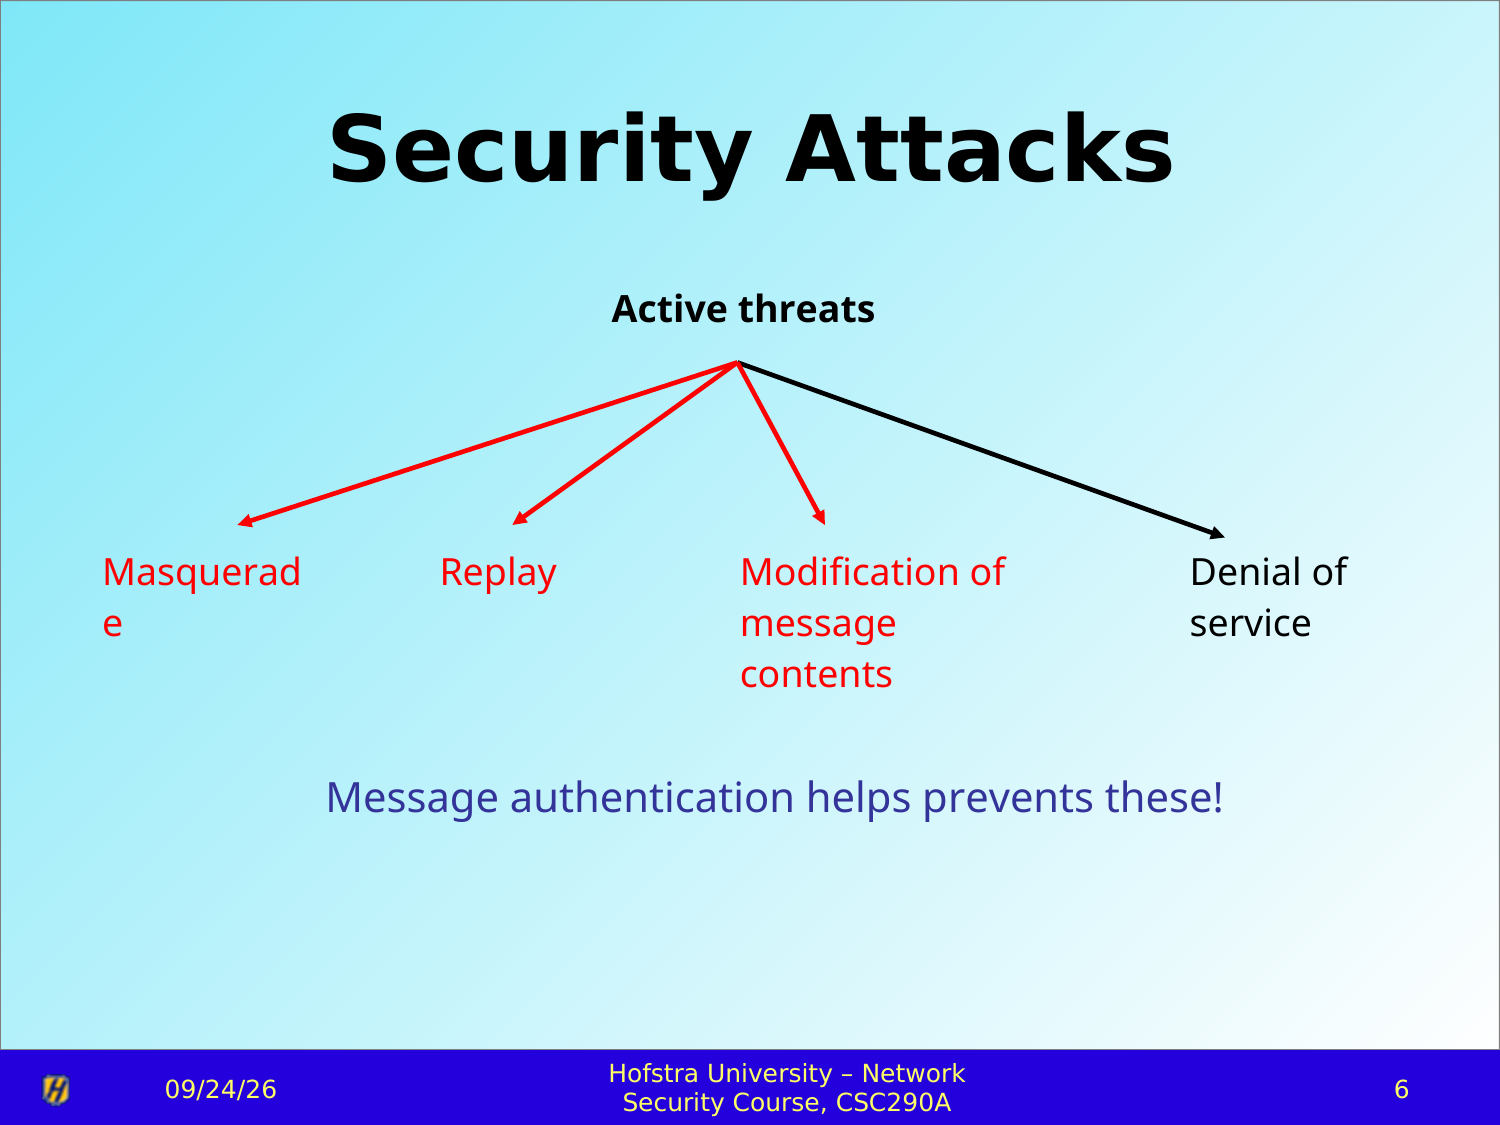

# Security Attacks
Active threats
Masquerade
Replay
Modification of message contents
Denial of
service
 Message authentication helps prevents these!
6